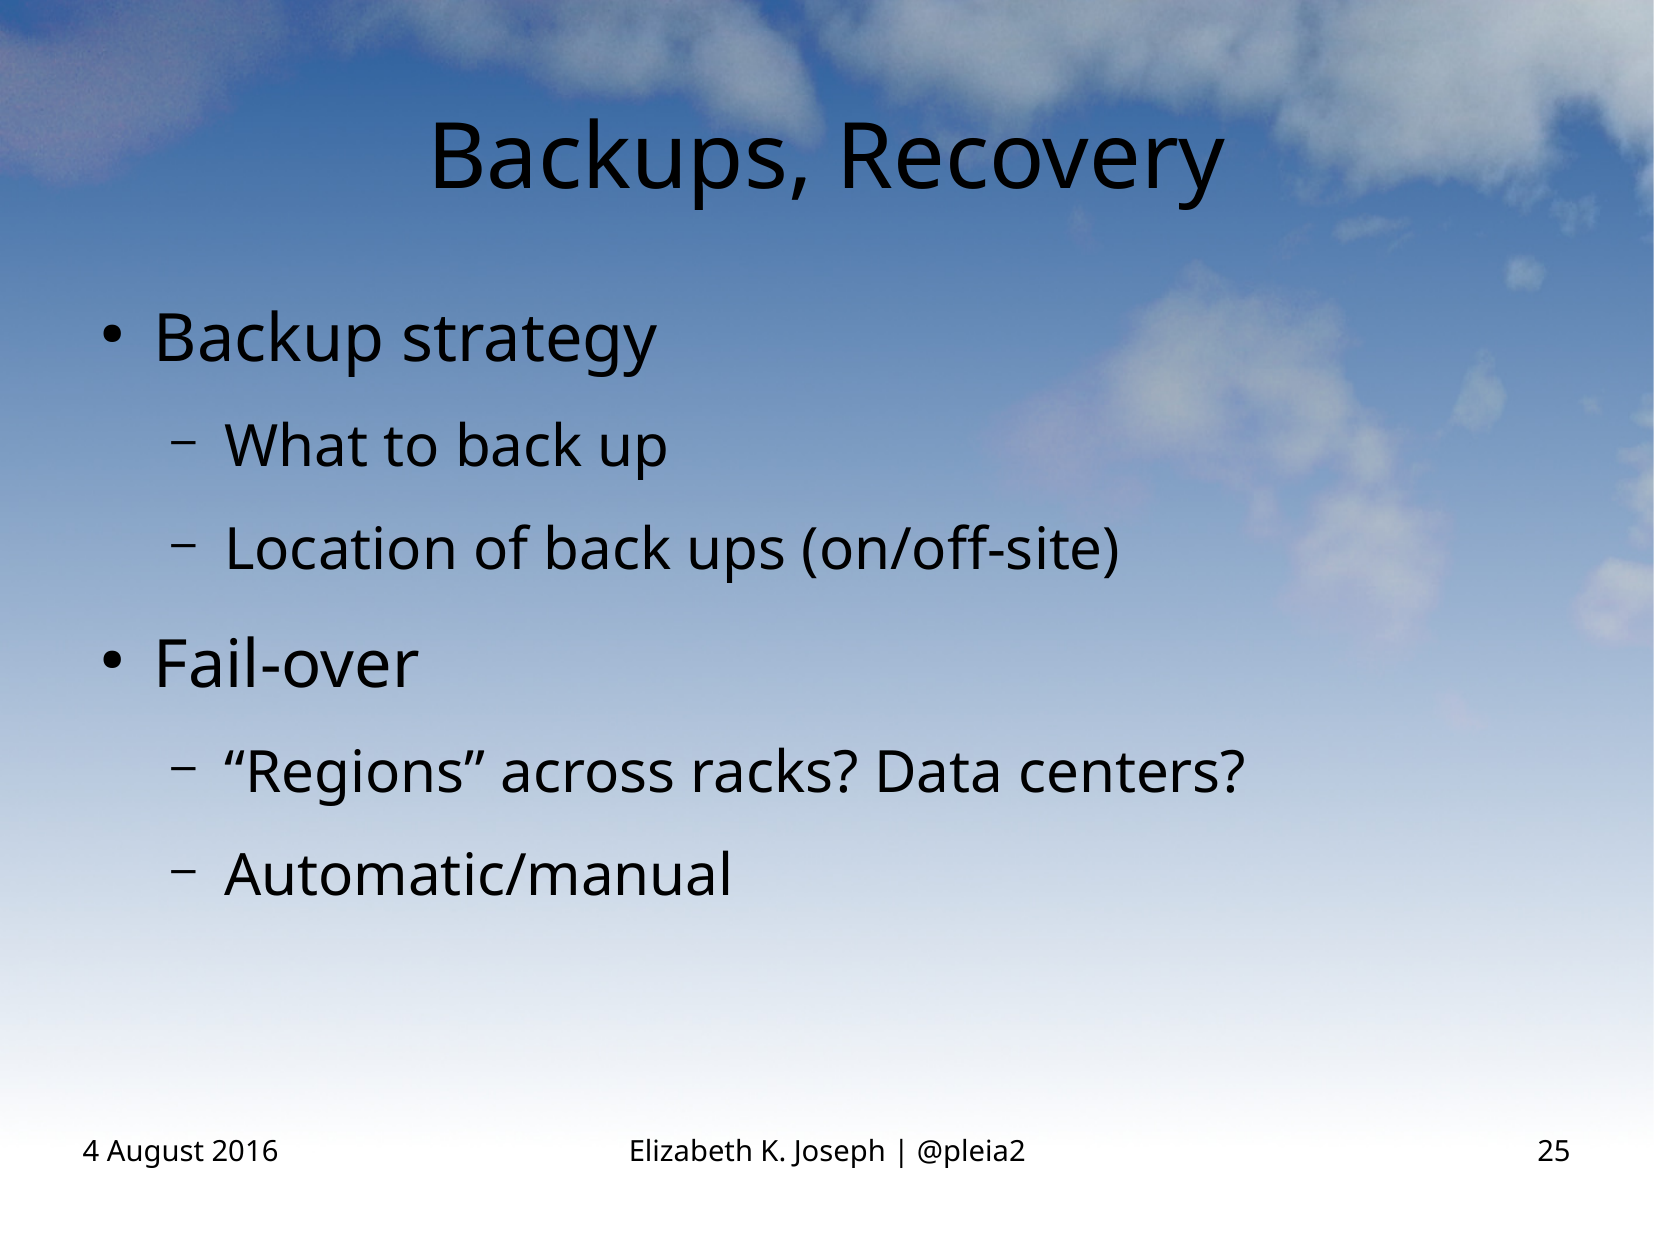

# Backups, Recovery
Backup strategy
What to back up
Location of back ups (on/off-site)
Fail-over
“Regions” across racks? Data centers?
Automatic/manual
4 August 2016
Elizabeth K. Joseph | @pleia2
25